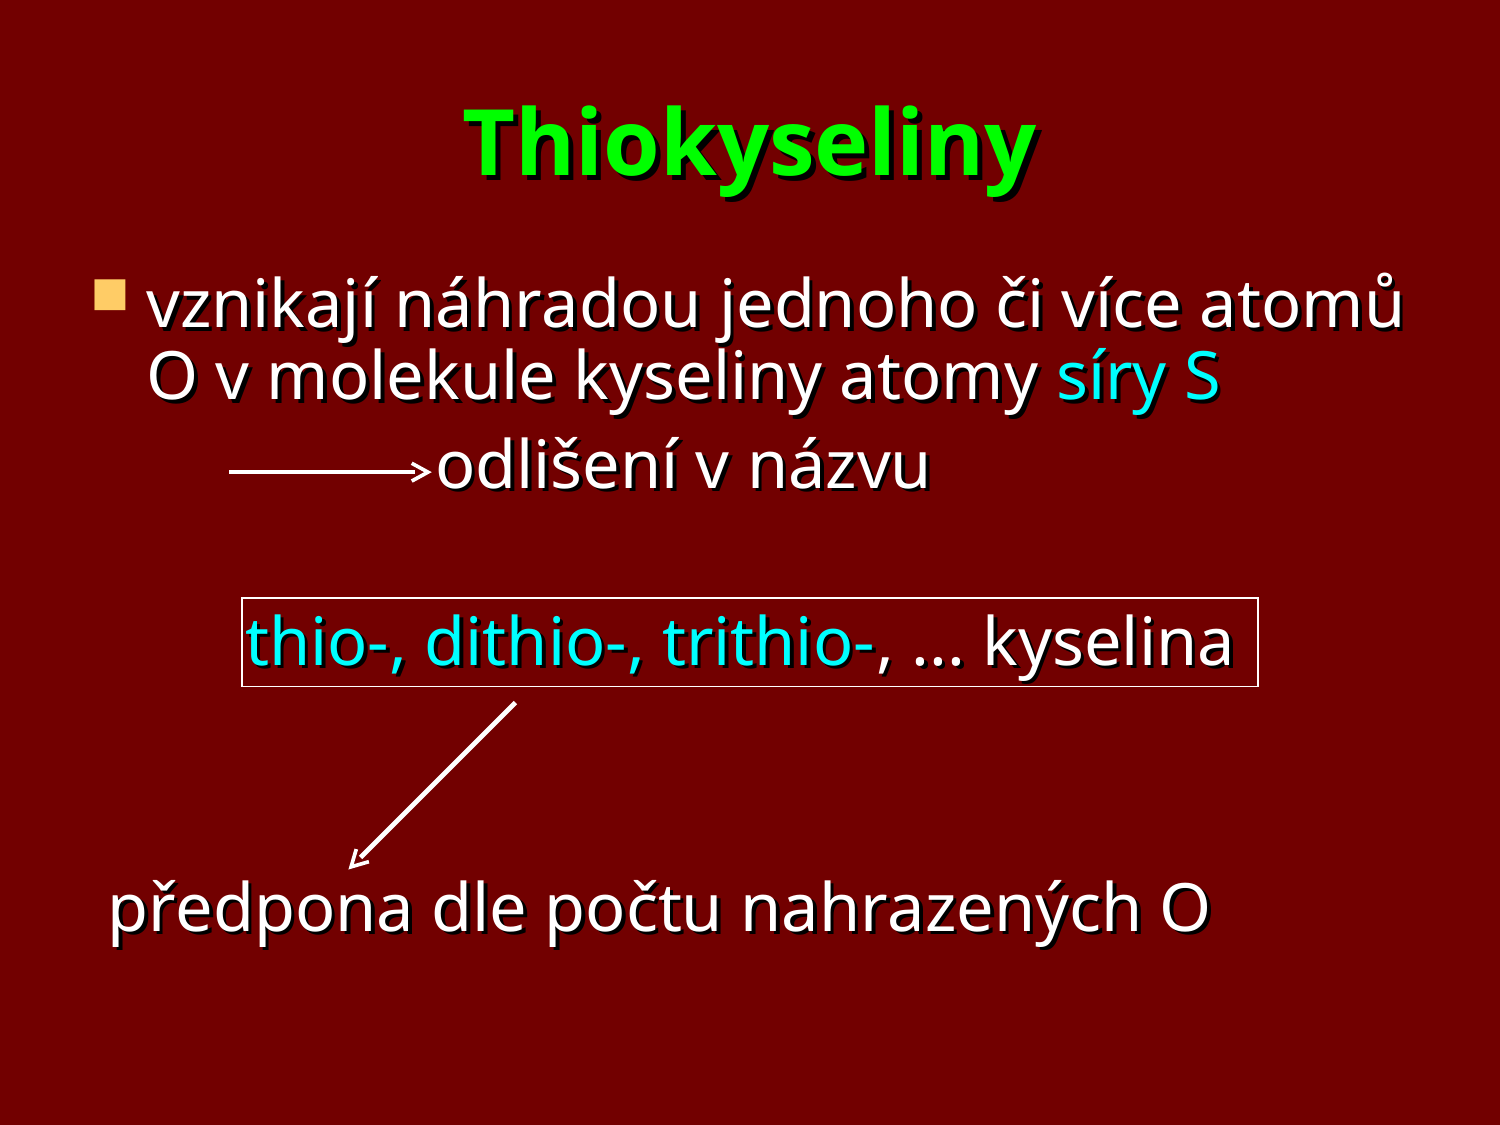

# Thiokyseliny
vznikají náhradou jednoho či více atomů O v molekule kyseliny atomy síry S
 odlišení v názvu
 thio-, dithio-, trithio-, ... kyselina
 předpona dle počtu nahrazených O